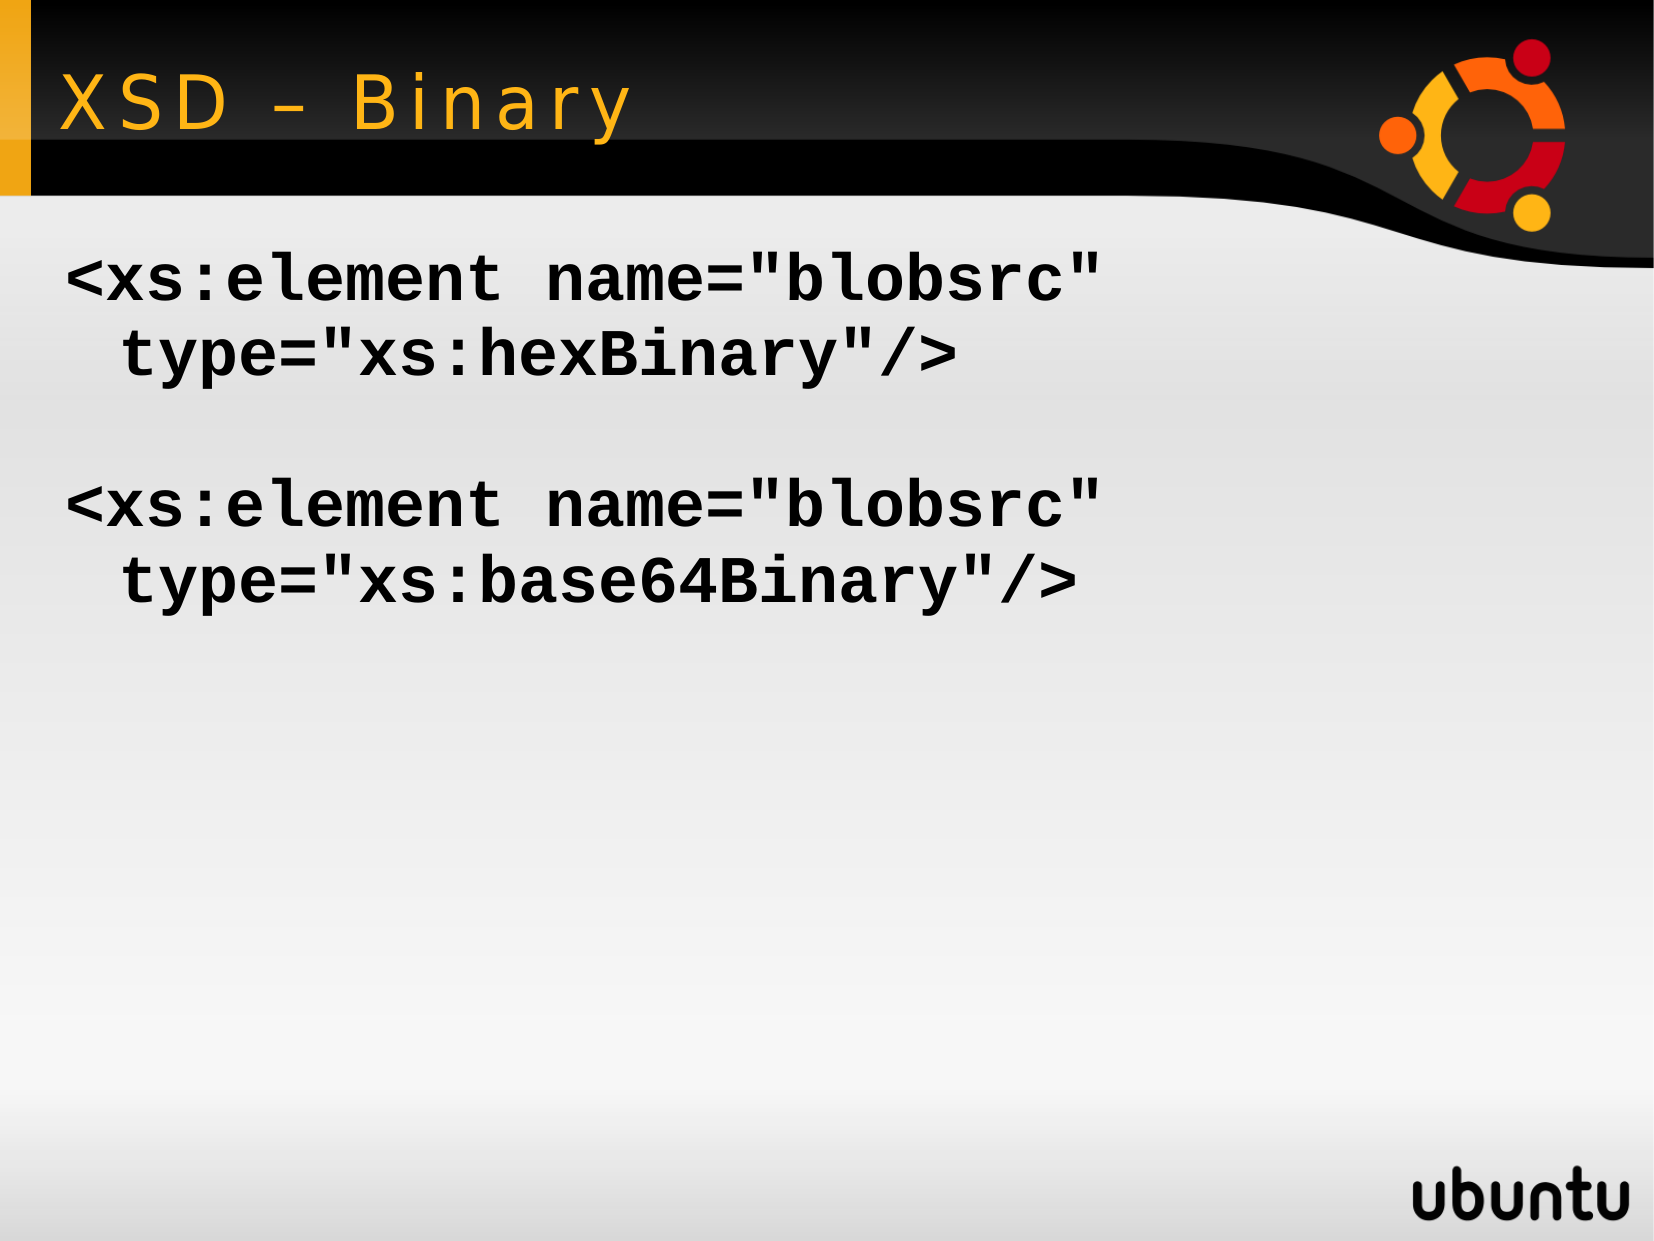

# XSD – Binary
<xs:element name="blobsrc" type="xs:hexBinary"/>
<xs:element name="blobsrc" type="xs:base64Binary"/>